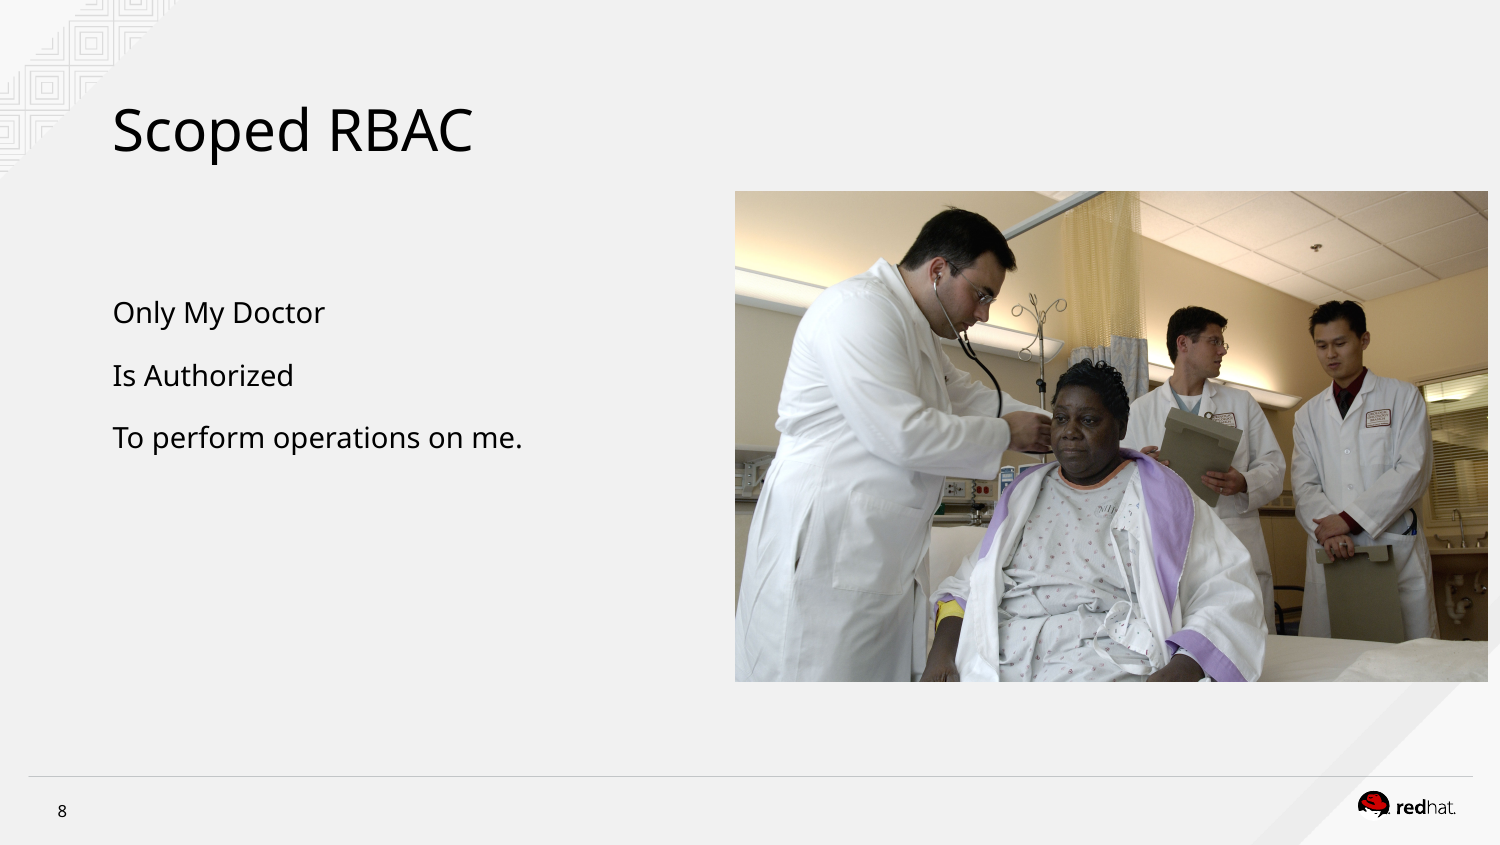

# Scoped RBAC
Only My Doctor
Is Authorized
To perform operations on me.
8